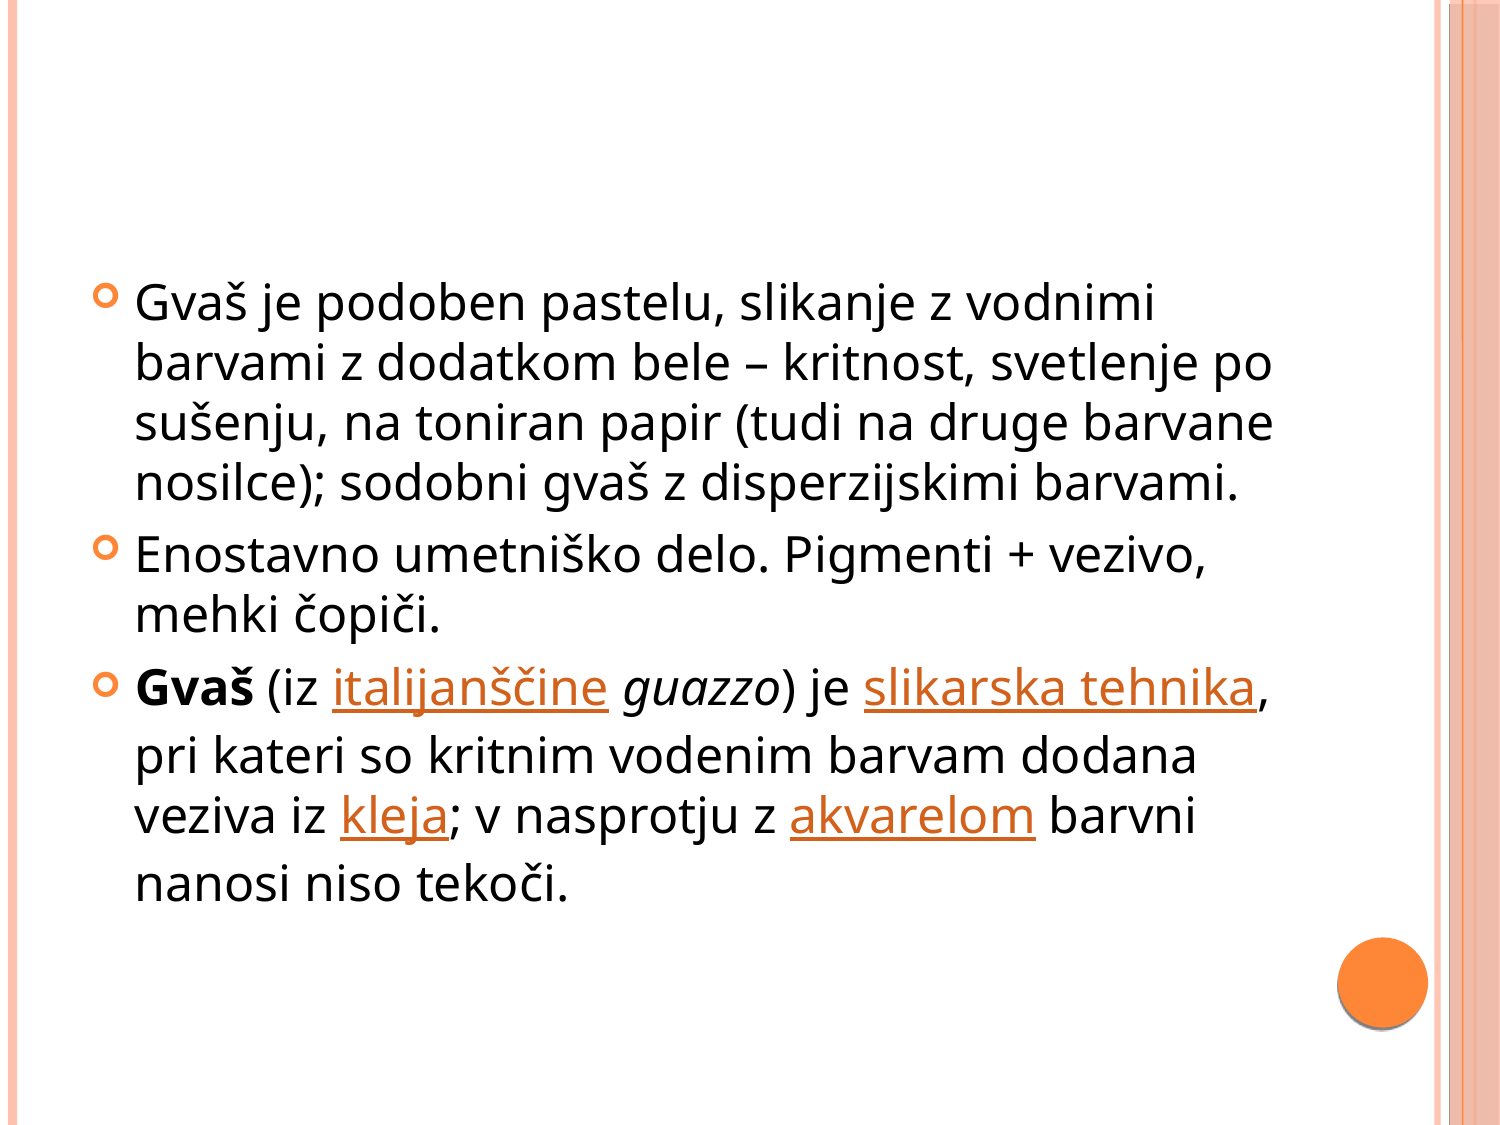

#
Gvaš je podoben pastelu, slikanje z vodnimi barvami z dodatkom bele – kritnost, svetlenje po sušenju, na toniran papir (tudi na druge barvane nosilce); sodobni gvaš z disperzijskimi barvami.
Enostavno umetniško delo. Pigmenti + vezivo, mehki čopiči.
Gvaš (iz italijanščine guazzo) je slikarska tehnika, pri kateri so kritnim vodenim barvam dodana veziva iz kleja; v nasprotju z akvarelom barvni nanosi niso tekoči.